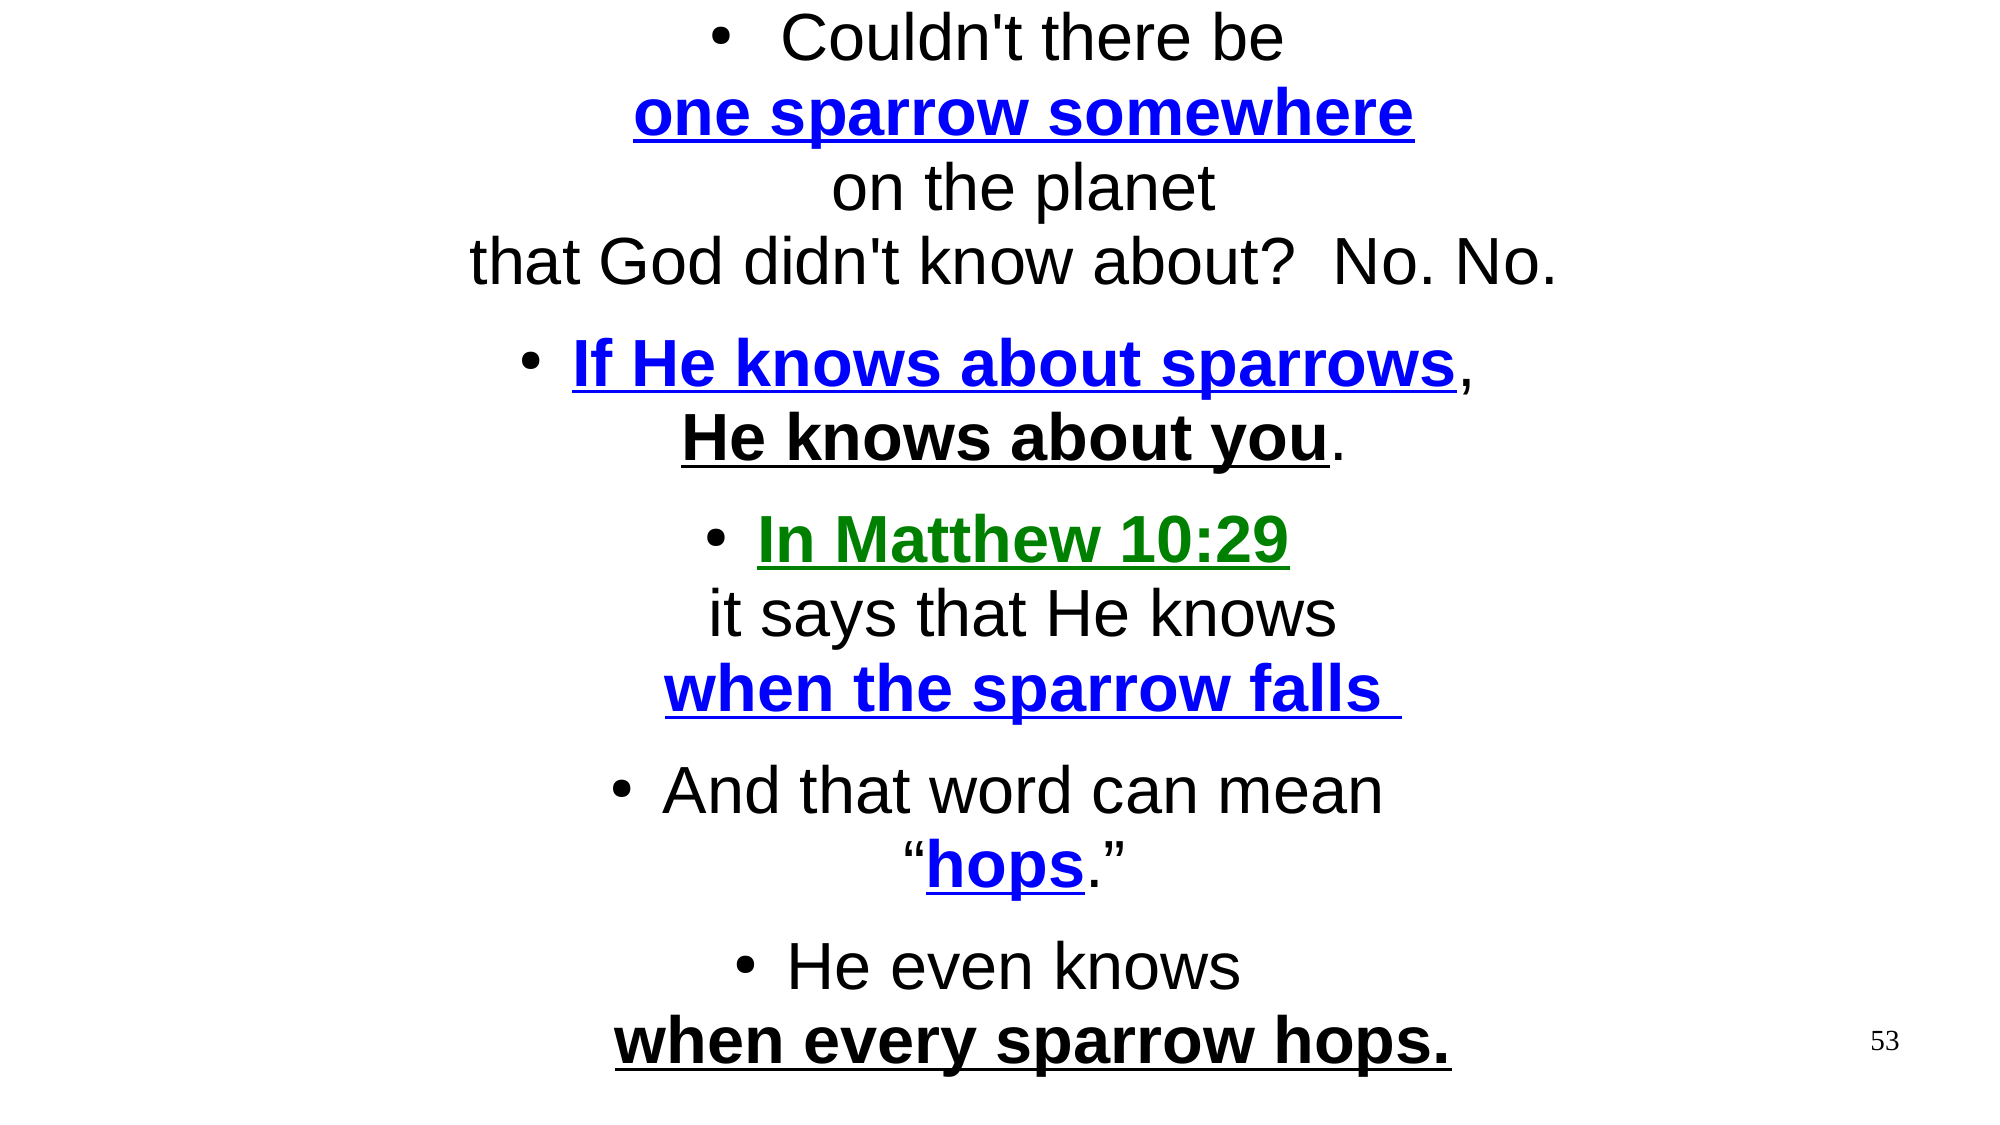

# Couldn't there be one sparrow somewhere on the planet that God didn't know about?  No. No.
If He knows about sparrows,
He knows about you.
In Matthew 10:29 
it says that He knows
when the sparrow falls
And that word can mean
“hops.”
He even knows
when every sparrow hops.
53